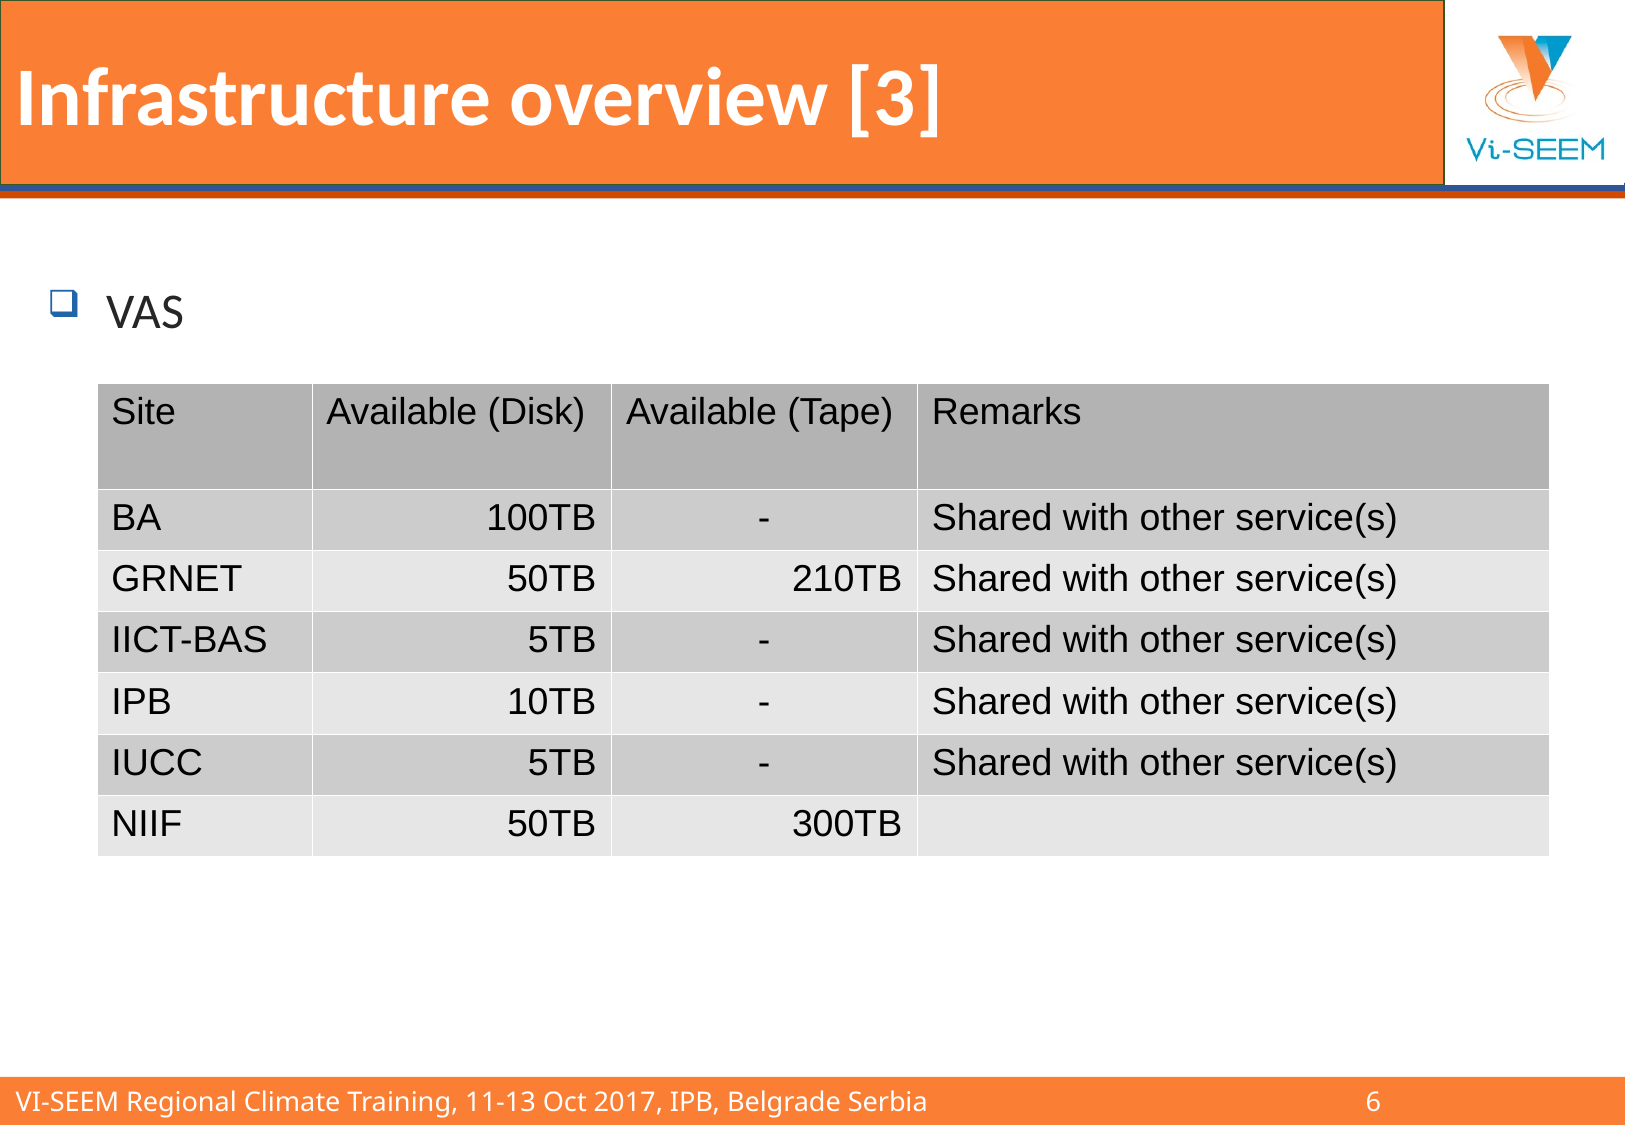

# Infrastructure overview [3]
VAS
| Site | Available (Disk) | Available (Tape) | Remarks |
| --- | --- | --- | --- |
| BA | 100TB | - | Shared with other service(s) |
| GRNET | 50TB | 210TB | Shared with other service(s) |
| IICT-BAS | 5TB | - | Shared with other service(s) |
| IPB | 10TB | - | Shared with other service(s) |
| IUCC | 5TB | - | Shared with other service(s) |
| NIIF | 50TB | 300TB | |
VI-SEEM Regional Climate Training, 11-13 Oct 2017, IPB, Belgrade Serbia